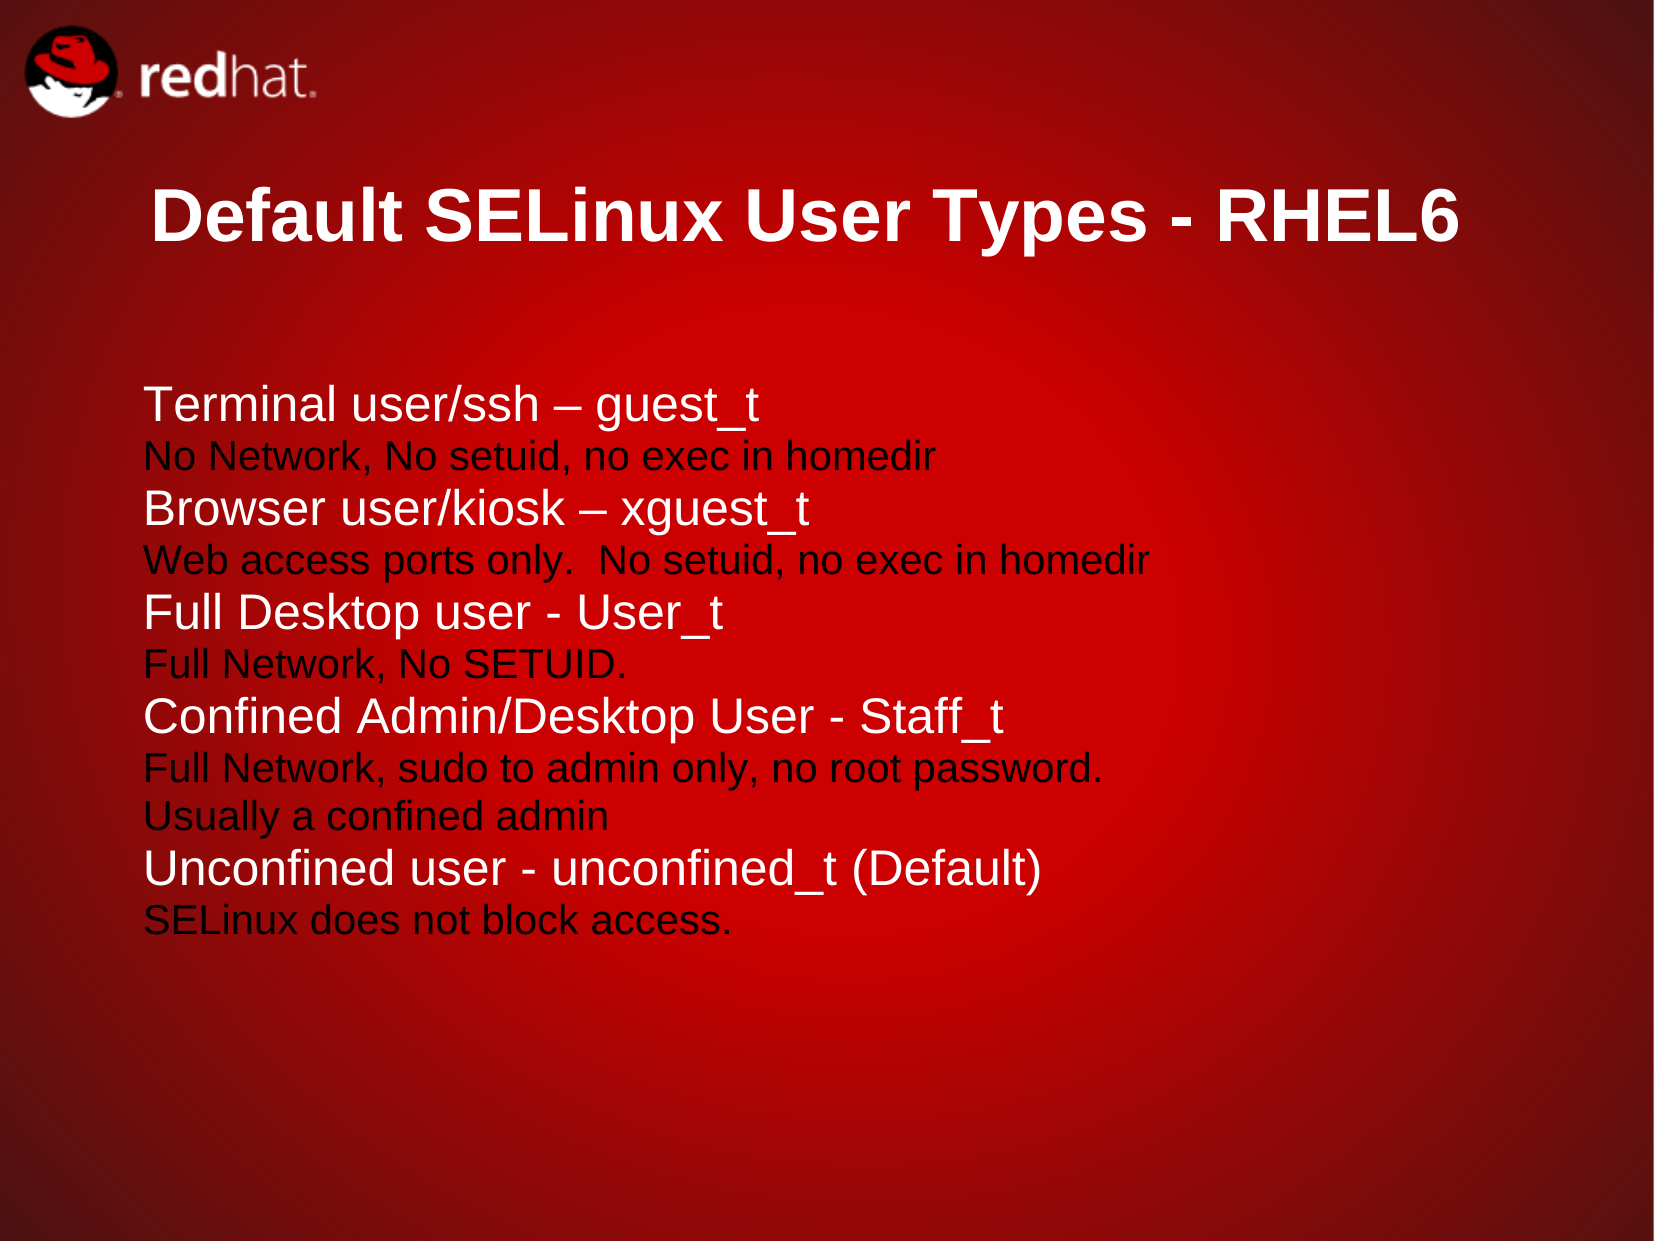

# Default SELinux User Types - RHEL6
Terminal user/ssh – guest_t
No Network, No setuid, no exec in homedir
Browser user/kiosk – xguest_t
Web access ports only. No setuid, no exec in homedir
Full Desktop user - User_t
Full Network, No SETUID.
Confined Admin/Desktop User - Staff_t
Full Network, sudo to admin only, no root password.
Usually a confined admin
Unconfined user - unconfined_t (Default)
SELinux does not block access.